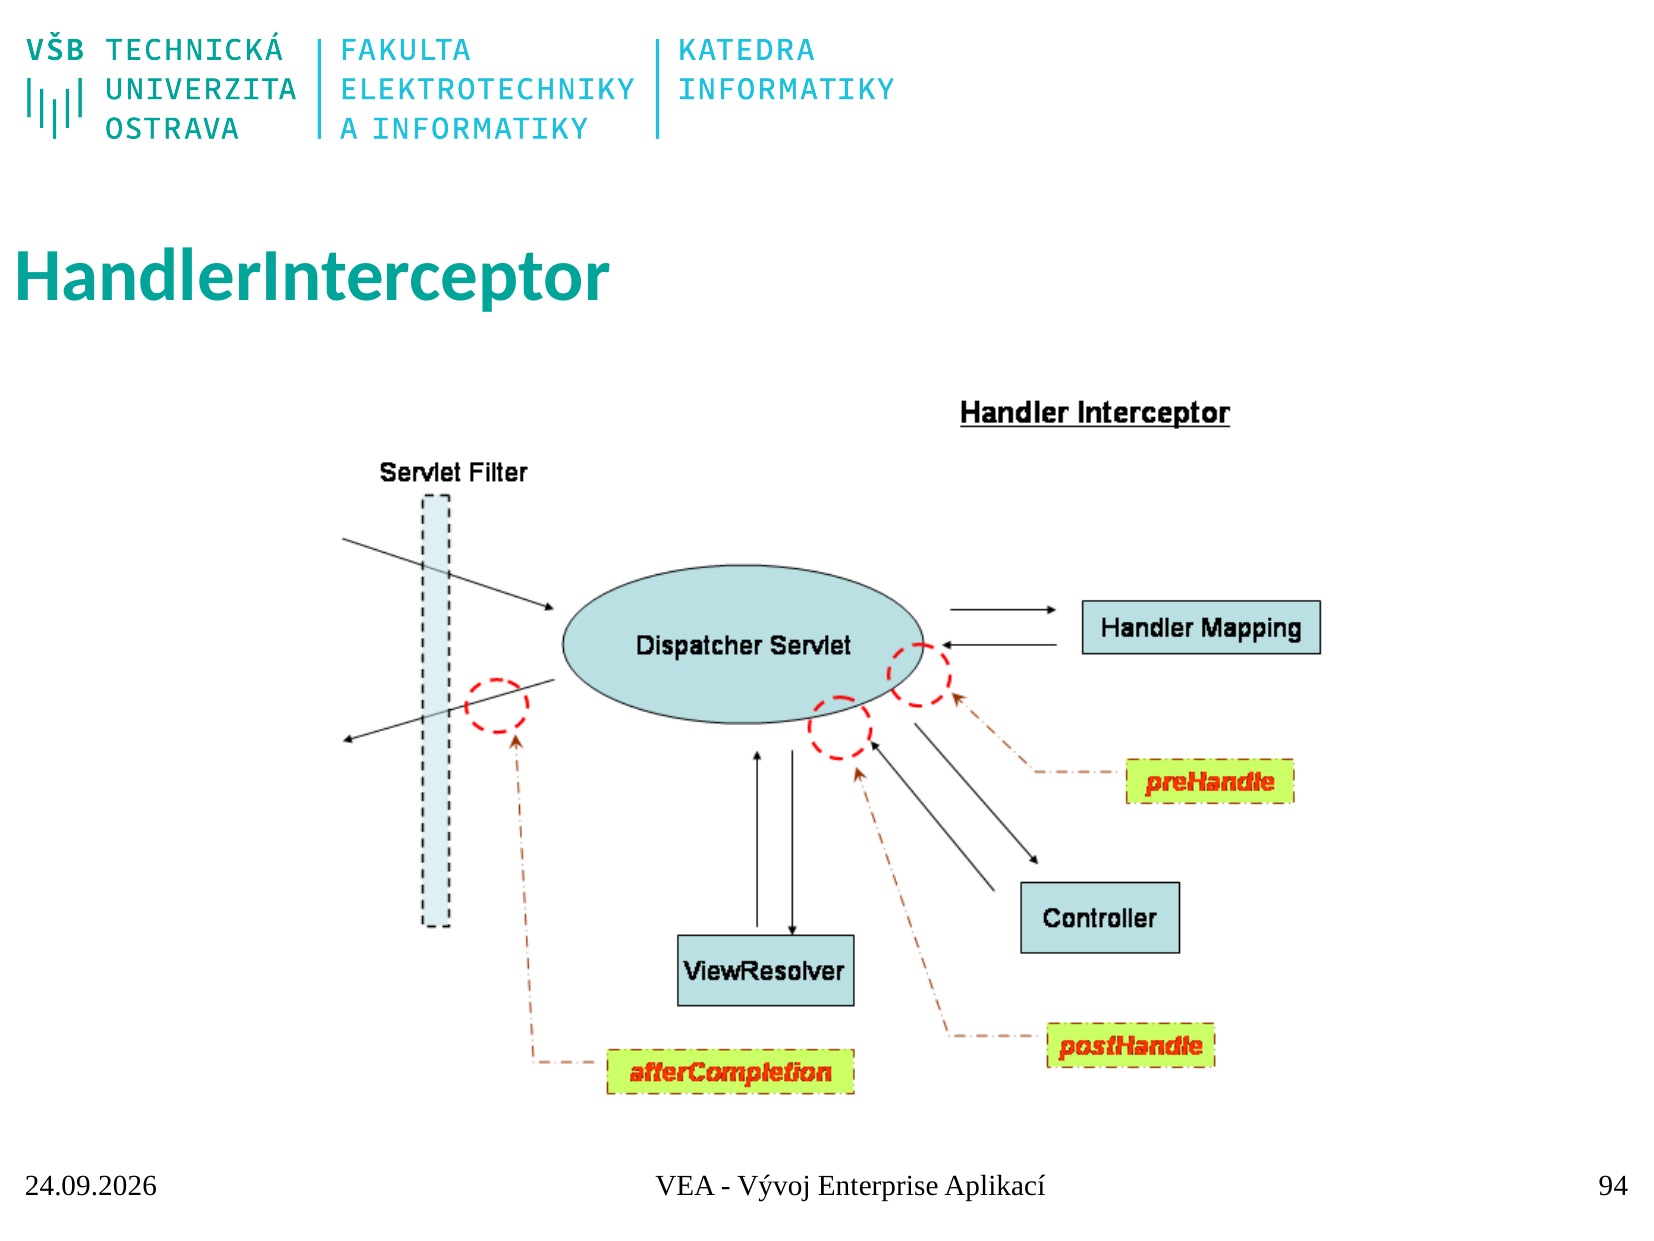

# HandlerInterceptor
VEA - Vývoj Enterprise Aplikací
94